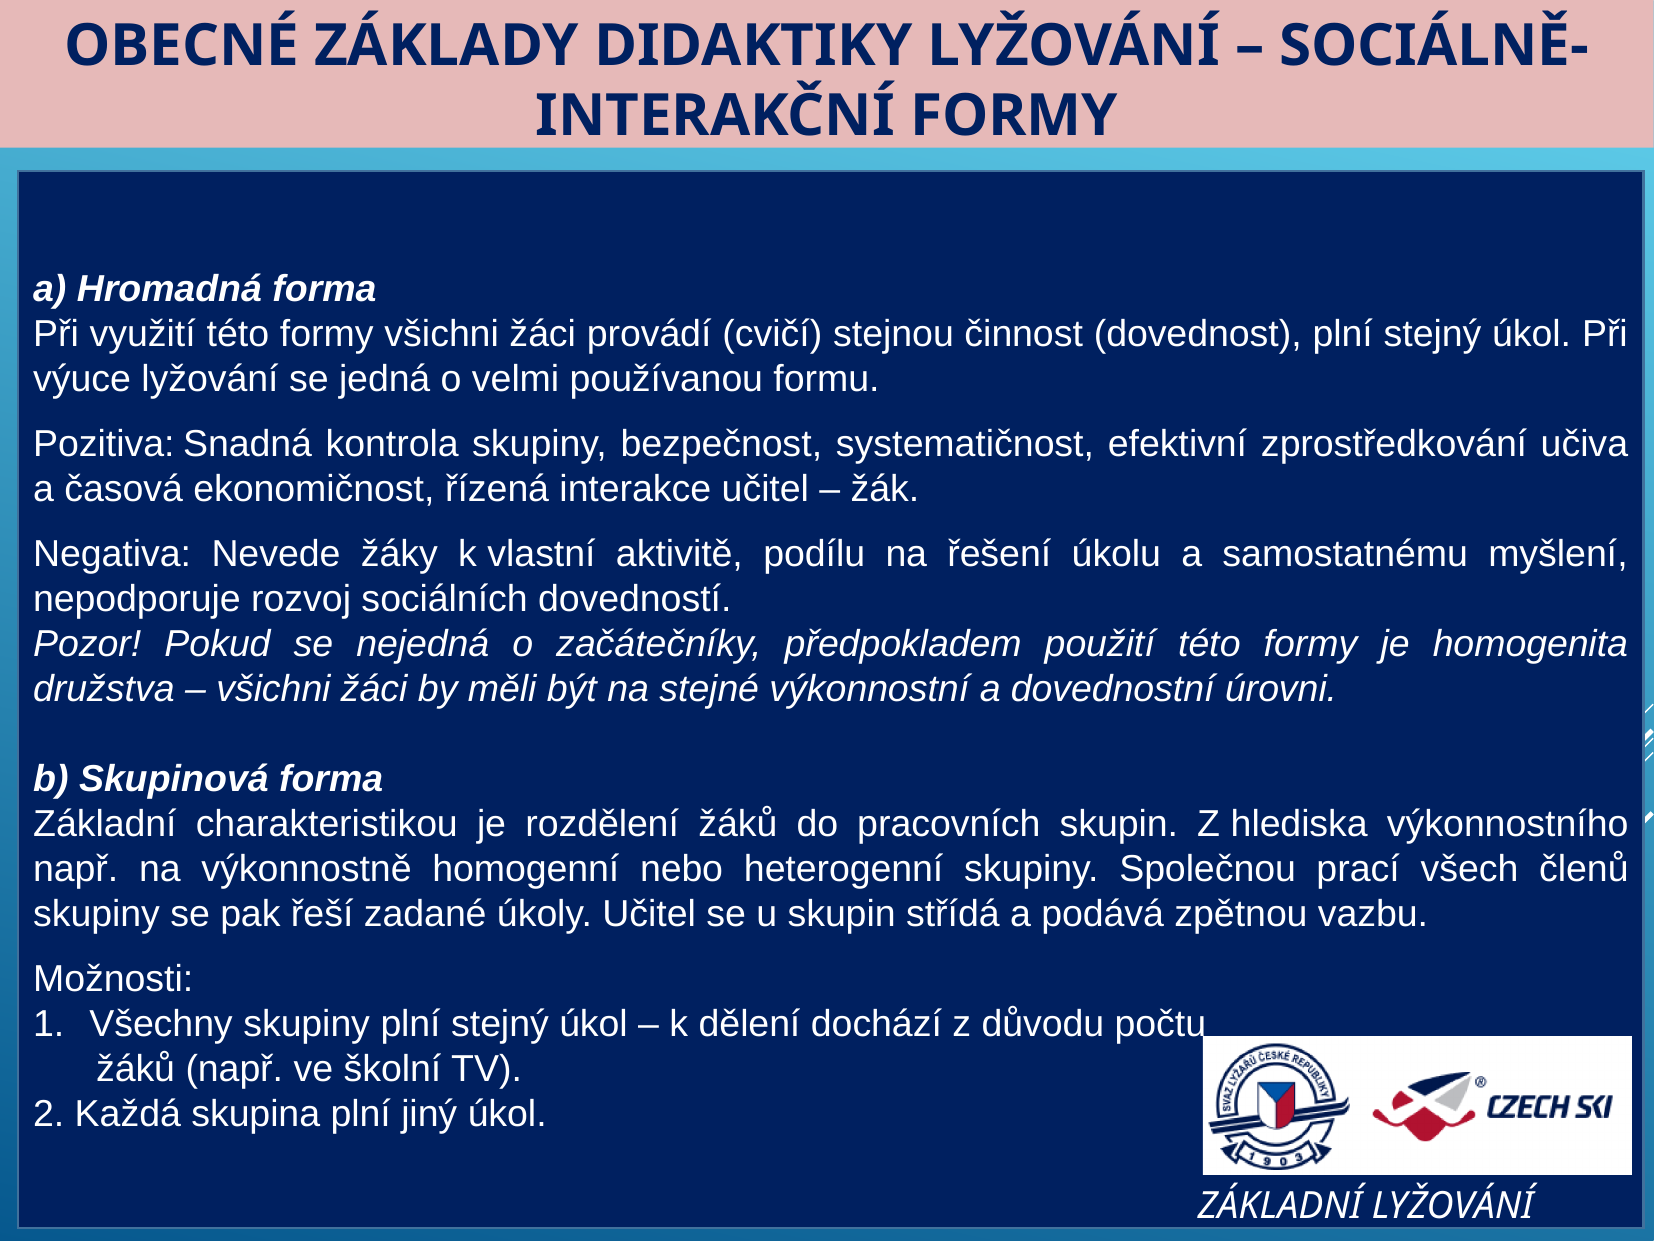

# Obecné základy didaktiky lyžování – sociálně-interakční formy
a) Hromadná forma
Při využití této formy všichni žáci provádí (cvičí) stejnou činnost (dovednost), plní stejný úkol. Při výuce lyžování se jedná o velmi používanou formu.
Pozitiva:	Snadná kontrola skupiny, bezpečnost, systematičnost, efektivní zprostředkování učiva a časová ekonomičnost, řízená interakce učitel – žák.
Negativa: Nevede žáky k vlastní aktivitě, podílu na řešení úkolu a samostatnému myšlení, nepodporuje rozvoj sociálních dovedností.
Pozor! Pokud se nejedná o začátečníky, předpokladem použití této formy je homogenita družstva – všichni žáci by měli být na stejné výkonnostní a dovednostní úrovni.
b) Skupinová forma
Základní charakteristikou je rozdělení žáků do pracovních skupin. Z hlediska výkonnostního např. na výkonnostně homogenní nebo heterogenní skupiny. Společnou prací všech členů skupiny se pak řeší zadané úkoly. Učitel se u skupin střídá a podává zpětnou vazbu.
Možnosti:
Všechny skupiny plní stejný úkol – k dělení dochází z důvodu počtu
 žáků (např. ve školní TV).
2. Každá skupina plní jiný úkol.
ZÁKLADNÍ LYŽOVÁNÍ